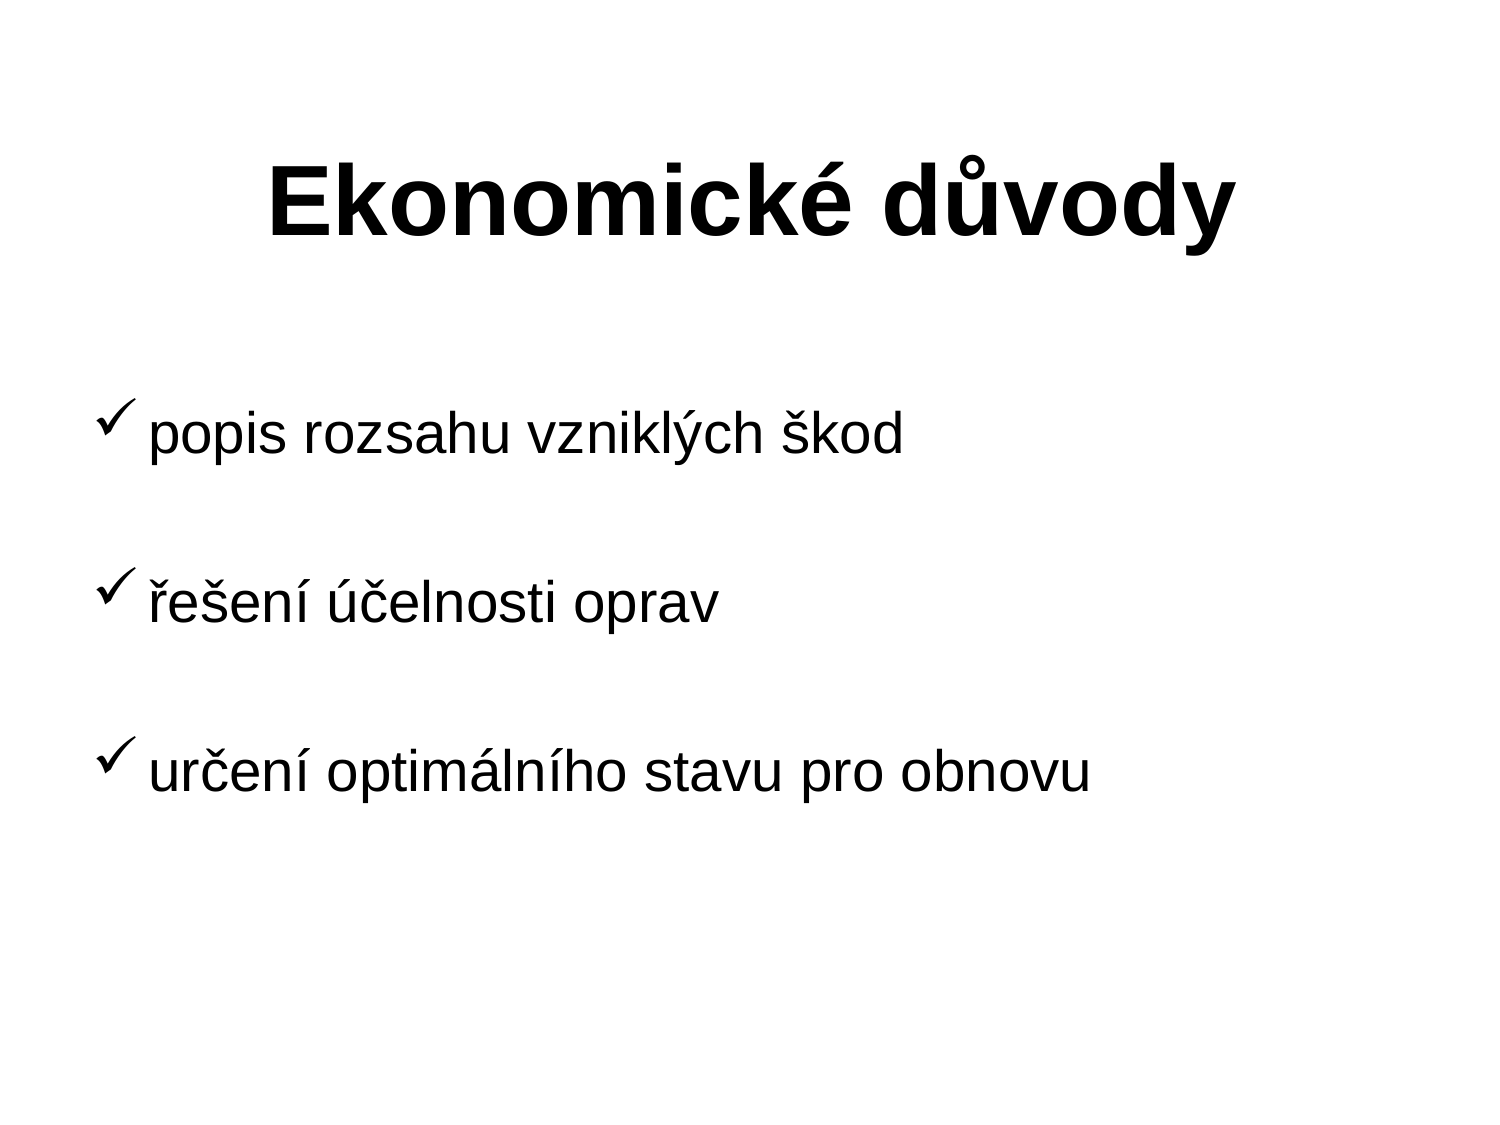

# Ekonomické důvody
popis rozsahu vzniklých škod
řešení účelnosti oprav
určení optimálního stavu pro obnovu